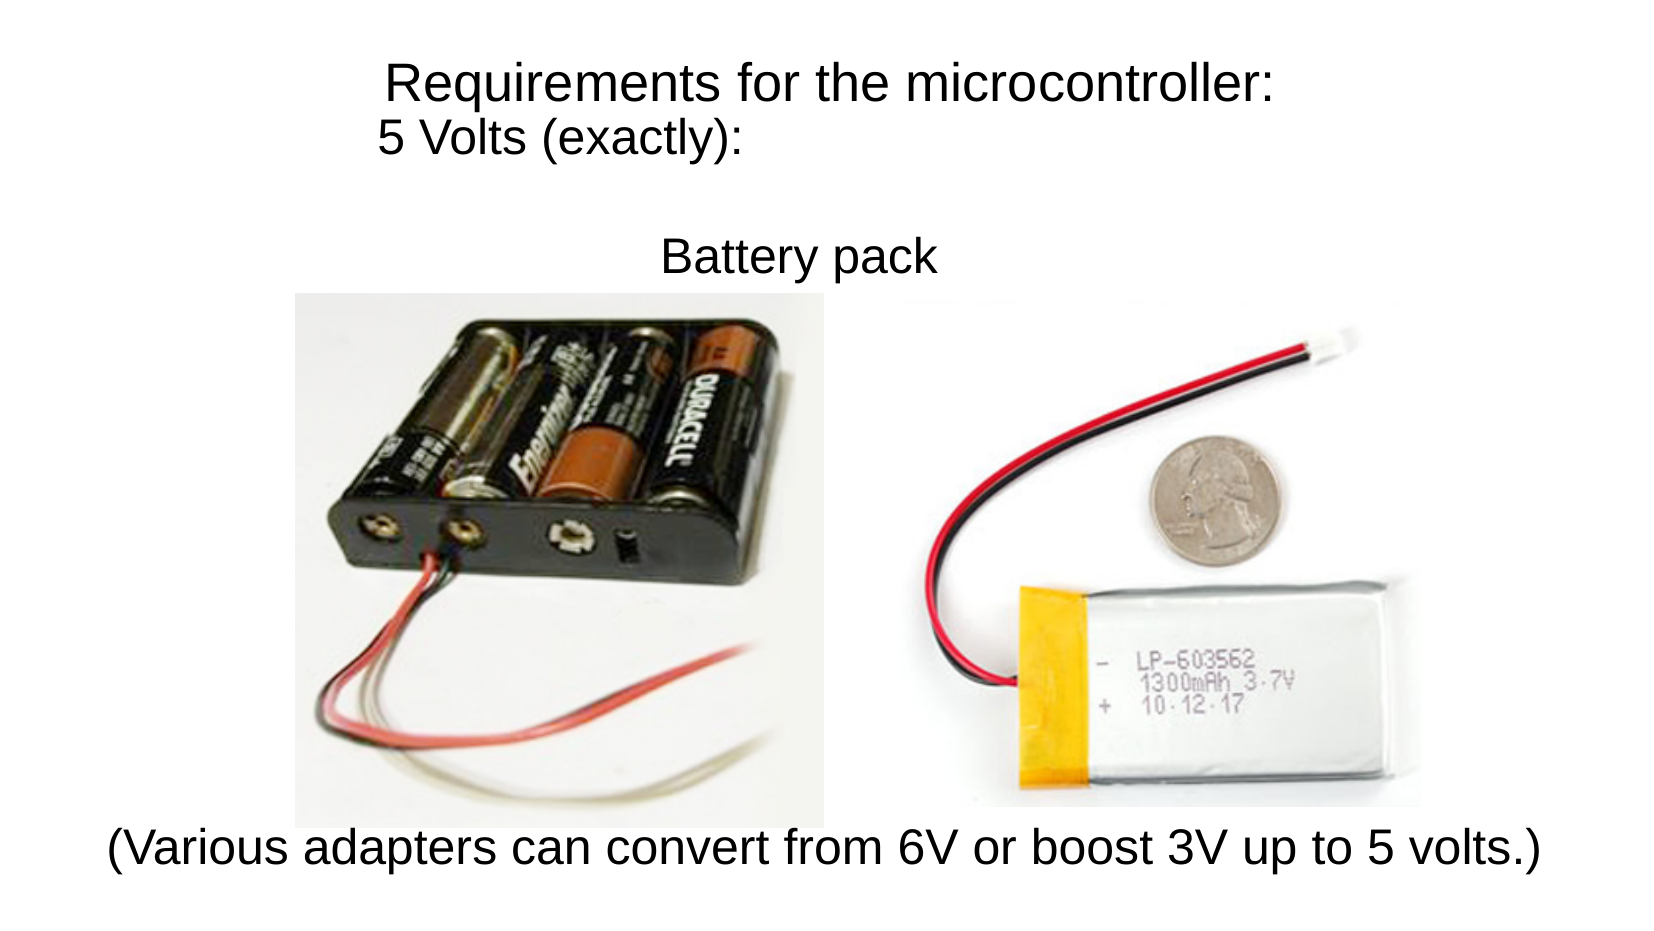

# Requirements for the microcontroller:
5 Volts (exactly):
Battery pack
(Various adapters can convert from 6V or boost 3V up to 5 volts.)